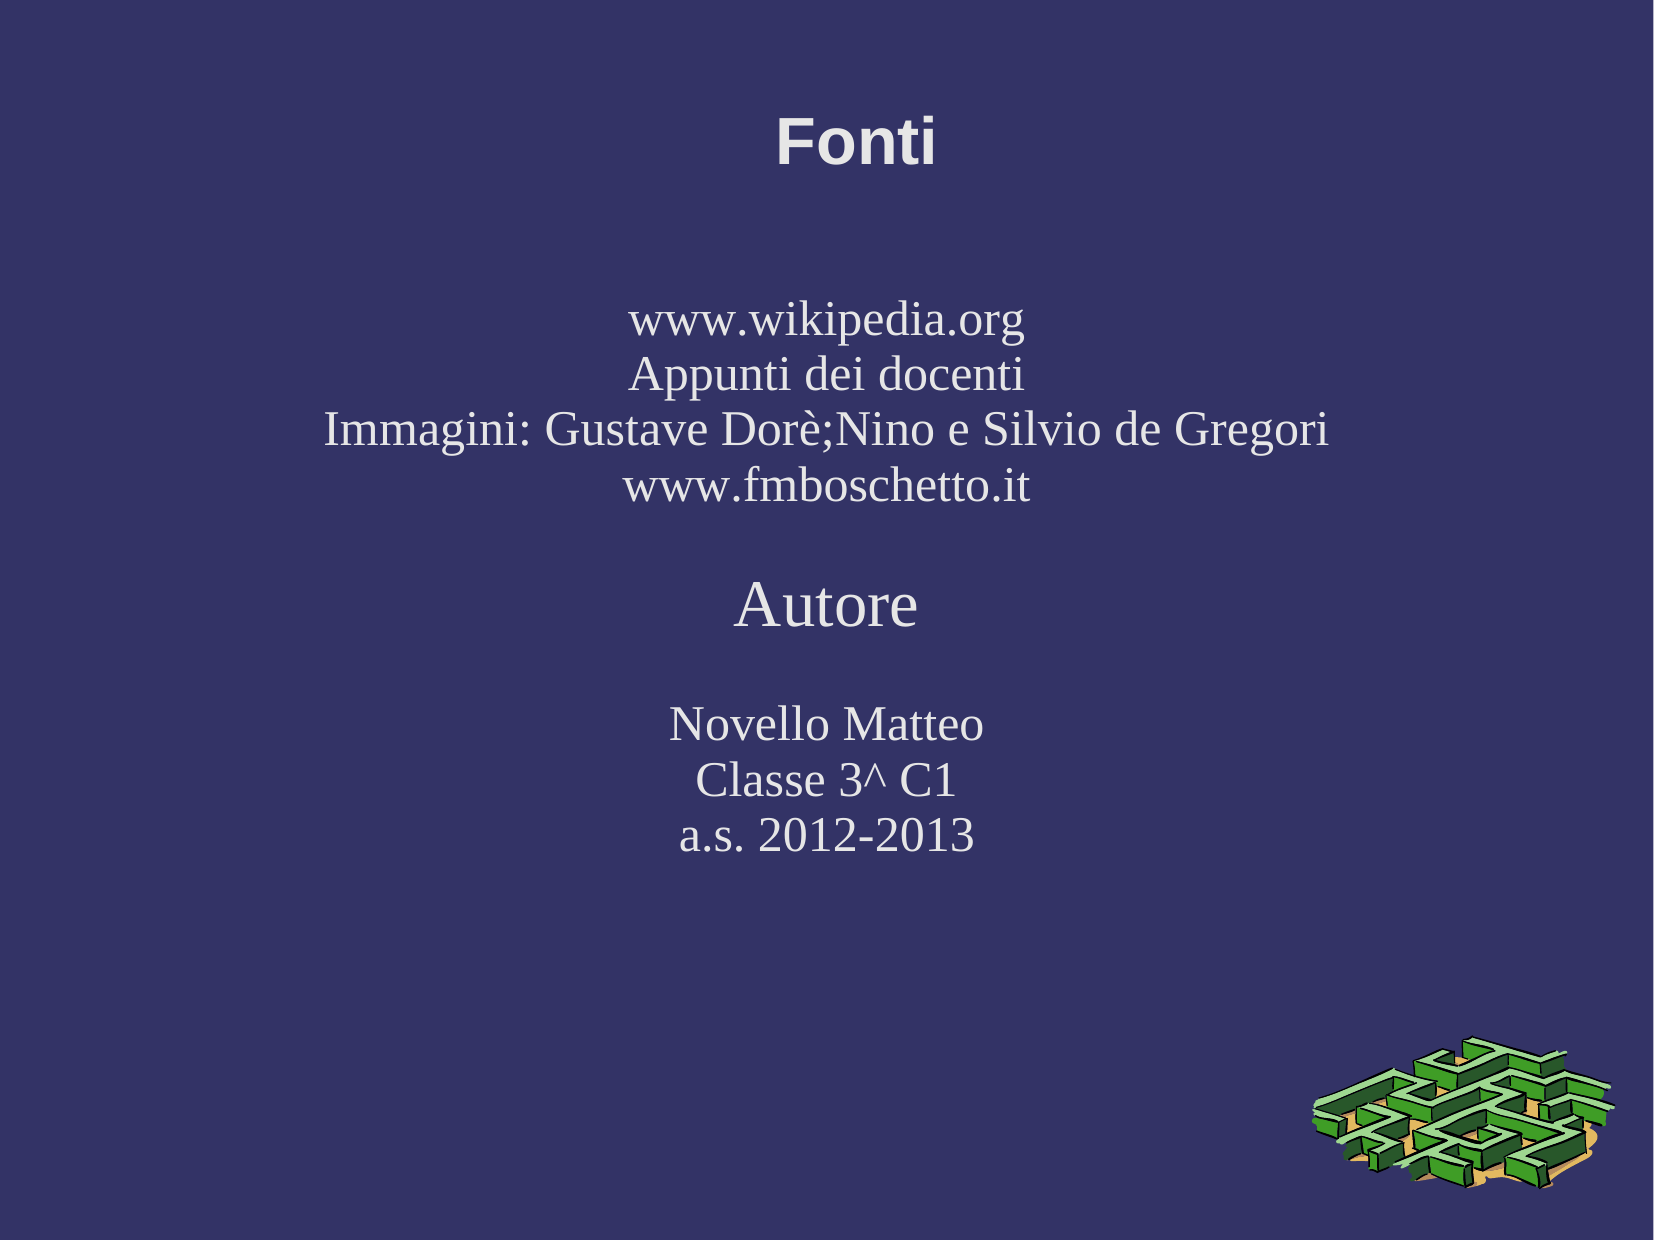

# Fonti
www.wikipedia.org
Appunti dei docenti
Immagini: Gustave Dorè;Nino e Silvio de Gregori
www.fmboschetto.it
Autore
Novello Matteo
Classe 3^ C1
a.s. 2012-2013